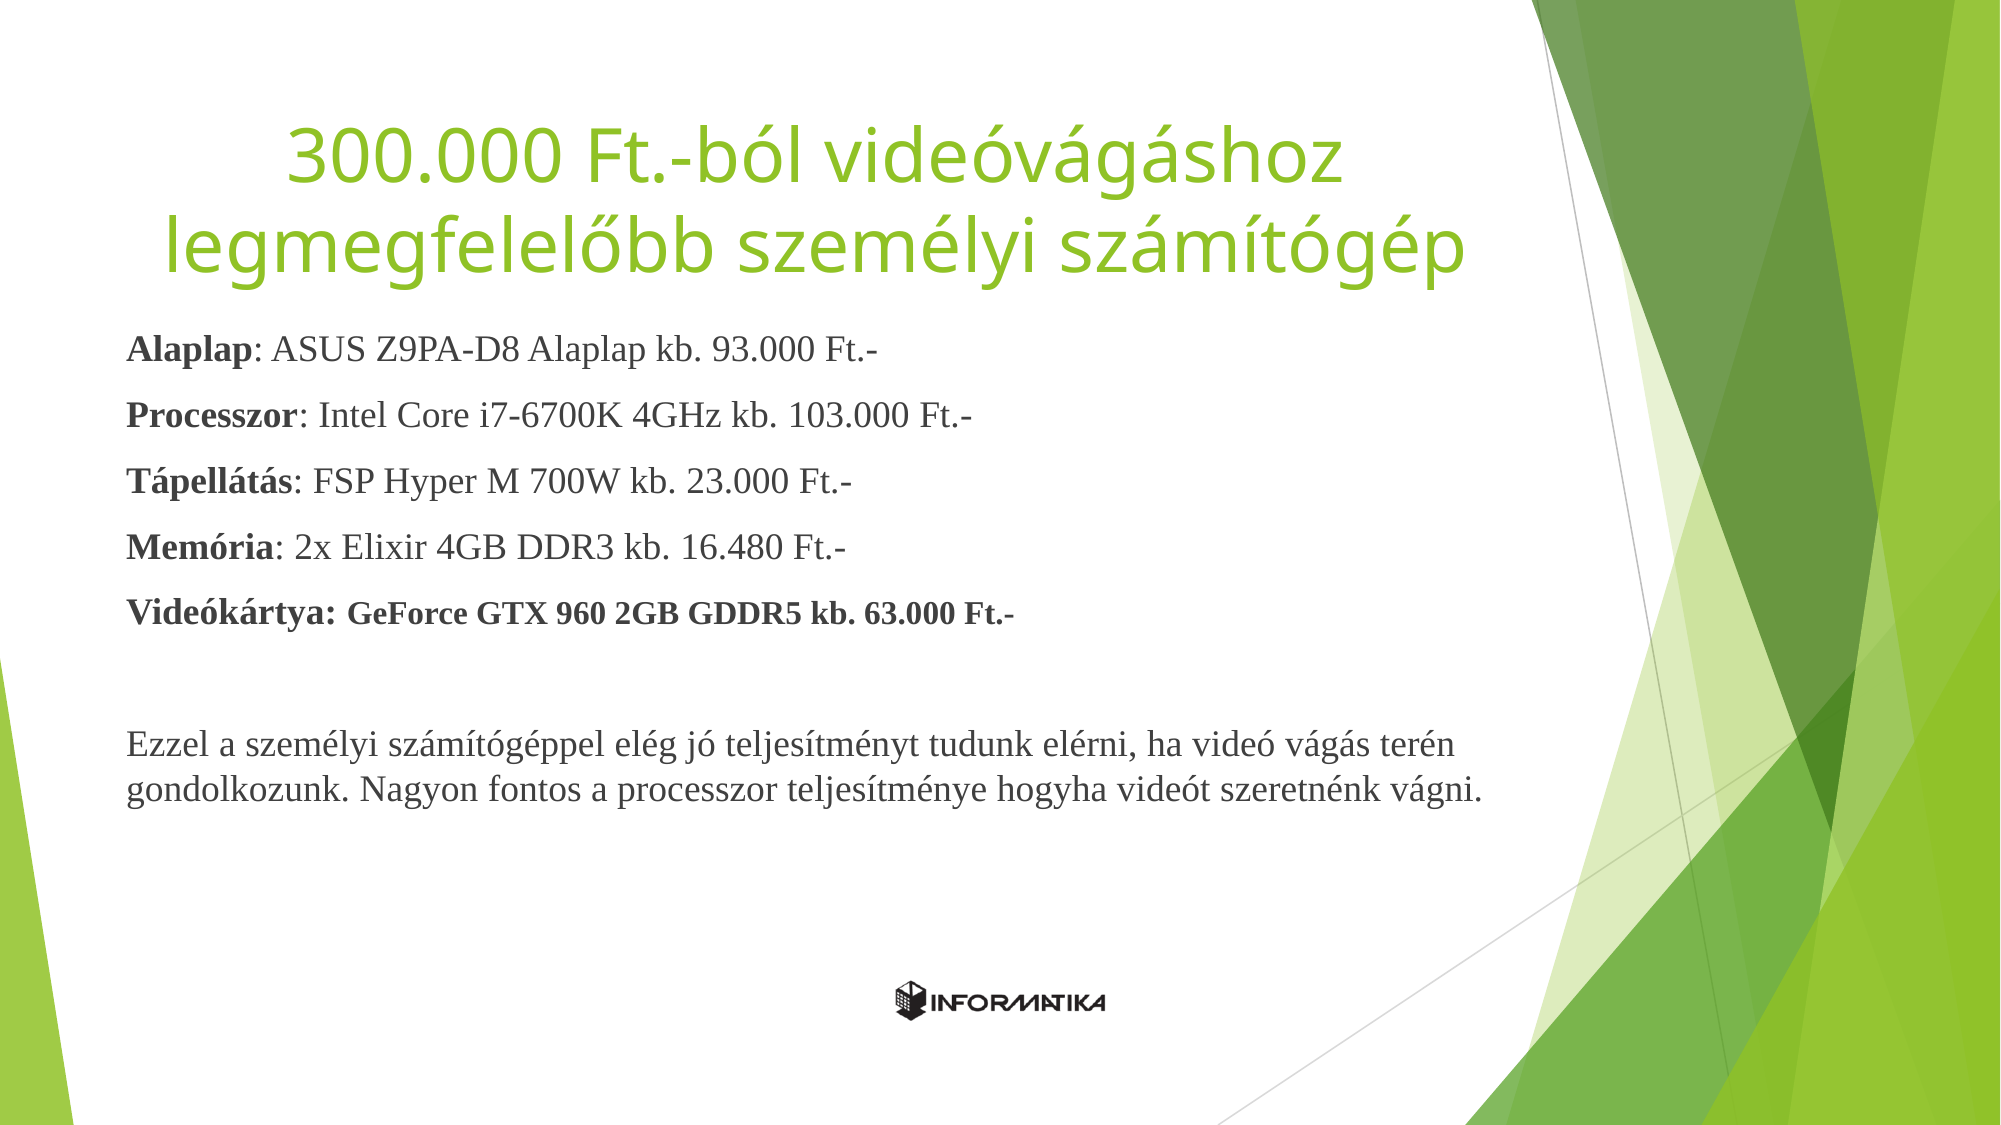

# 300.000 Ft.-ból videóvágáshoz legmegfelelőbb személyi számítógép
Alaplap: ASUS Z9PA-D8 Alaplap kb. 93.000 Ft.-
Processzor: Intel Core i7-6700K 4GHz kb. 103.000 Ft.-
Tápellátás: FSP Hyper M 700W kb. 23.000 Ft.-
Memória: 2x Elixir 4GB DDR3 kb. 16.480 Ft.-
Videókártya: GeForce GTX 960 2GB GDDR5 kb. 63.000 Ft.-
Ezzel a személyi számítógéppel elég jó teljesítményt tudunk elérni, ha videó vágás terén gondolkozunk. Nagyon fontos a processzor teljesítménye hogyha videót szeretnénk vágni.